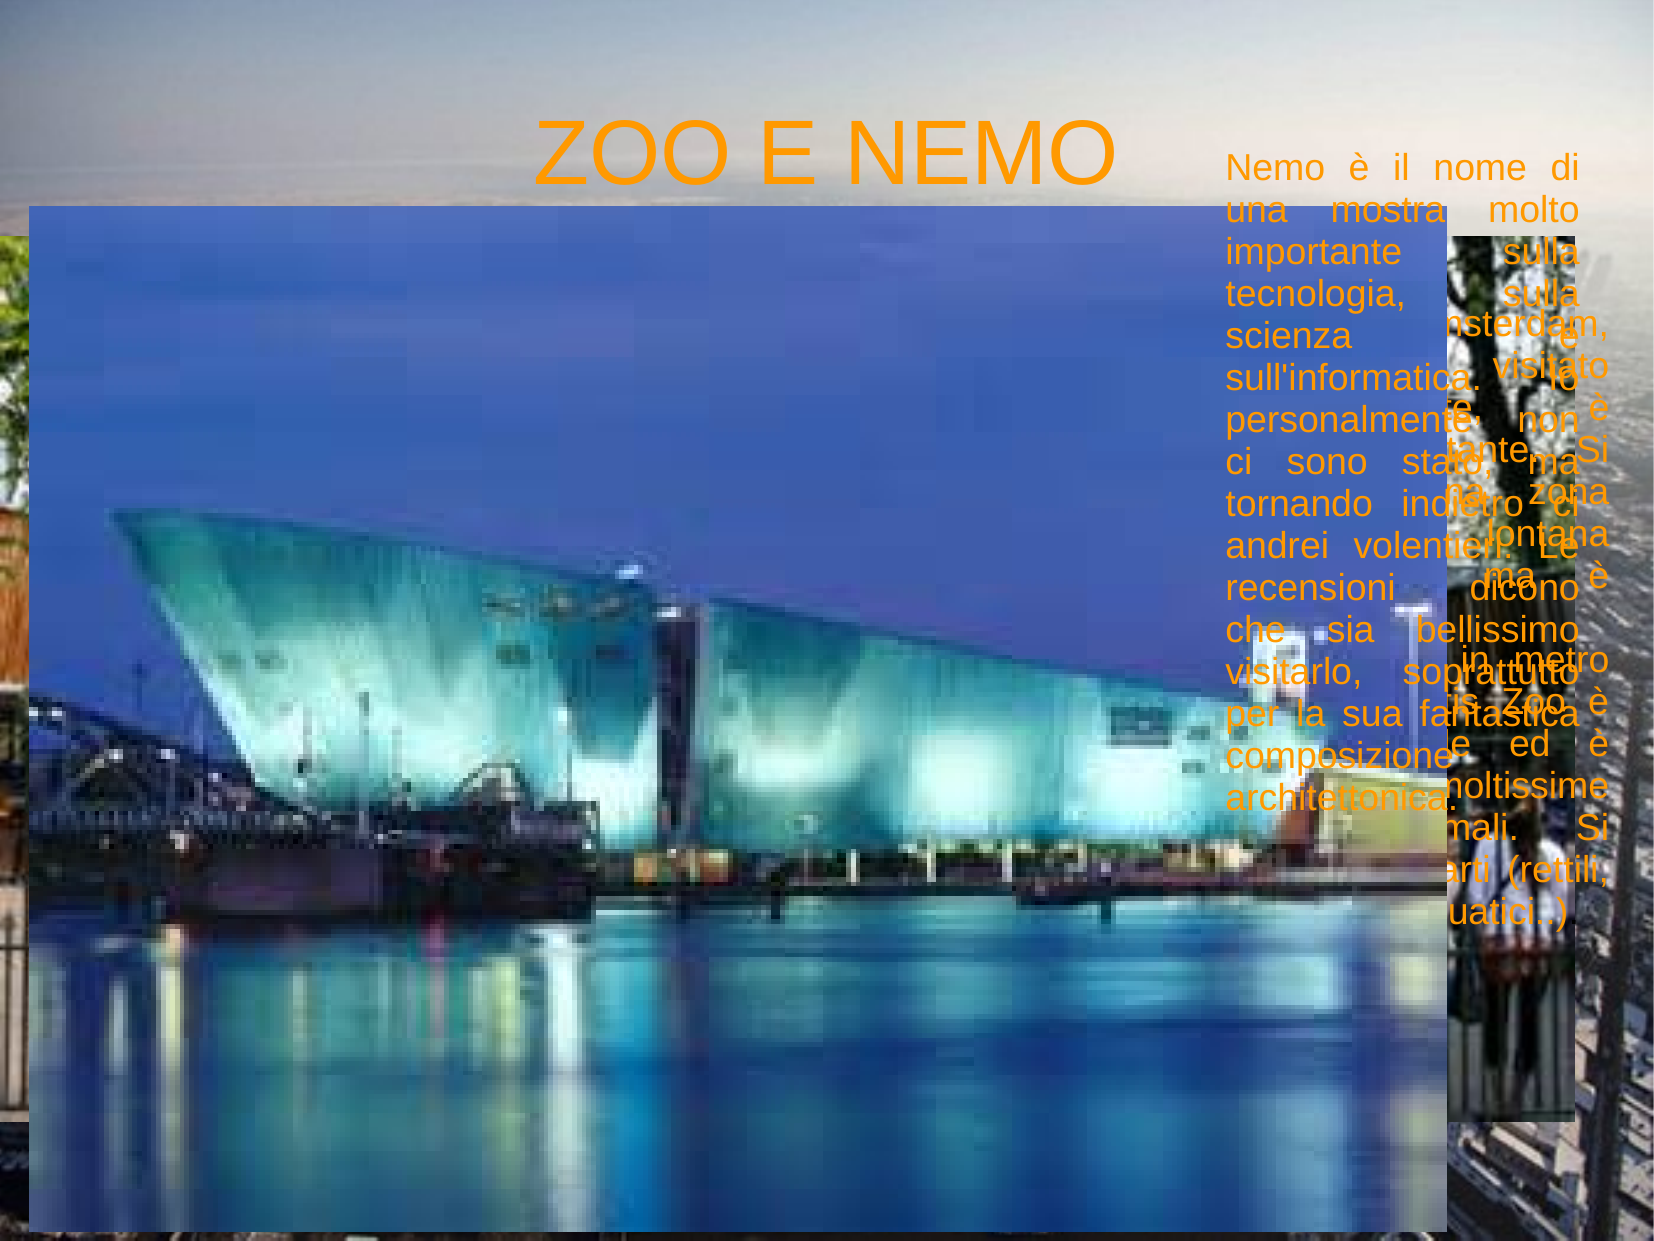

# ZOO E NEMO
Nemo è il nome di una mostra molto importante sulla tecnologia, sulla scienza e sull'informatica. Io personalmente non ci sono stato, ma tornando indietro ci andrei volentieri. Le recensioni dicono che sia bellissimo visitarlo, soprattutto per la sua fantastica composizione architettonica.
Lo Zoo di Amsterdam, che ho visitato personalmente, è molto importante. Si trova in una zona abbastanza lontana dal centro ma è facilmente raggiungibile in metro o tram. L'Artis Zoo è molto grande ed è fornito di moltissime specie animali. Si divide in reparti (rettili, carnivori, acquatici..).